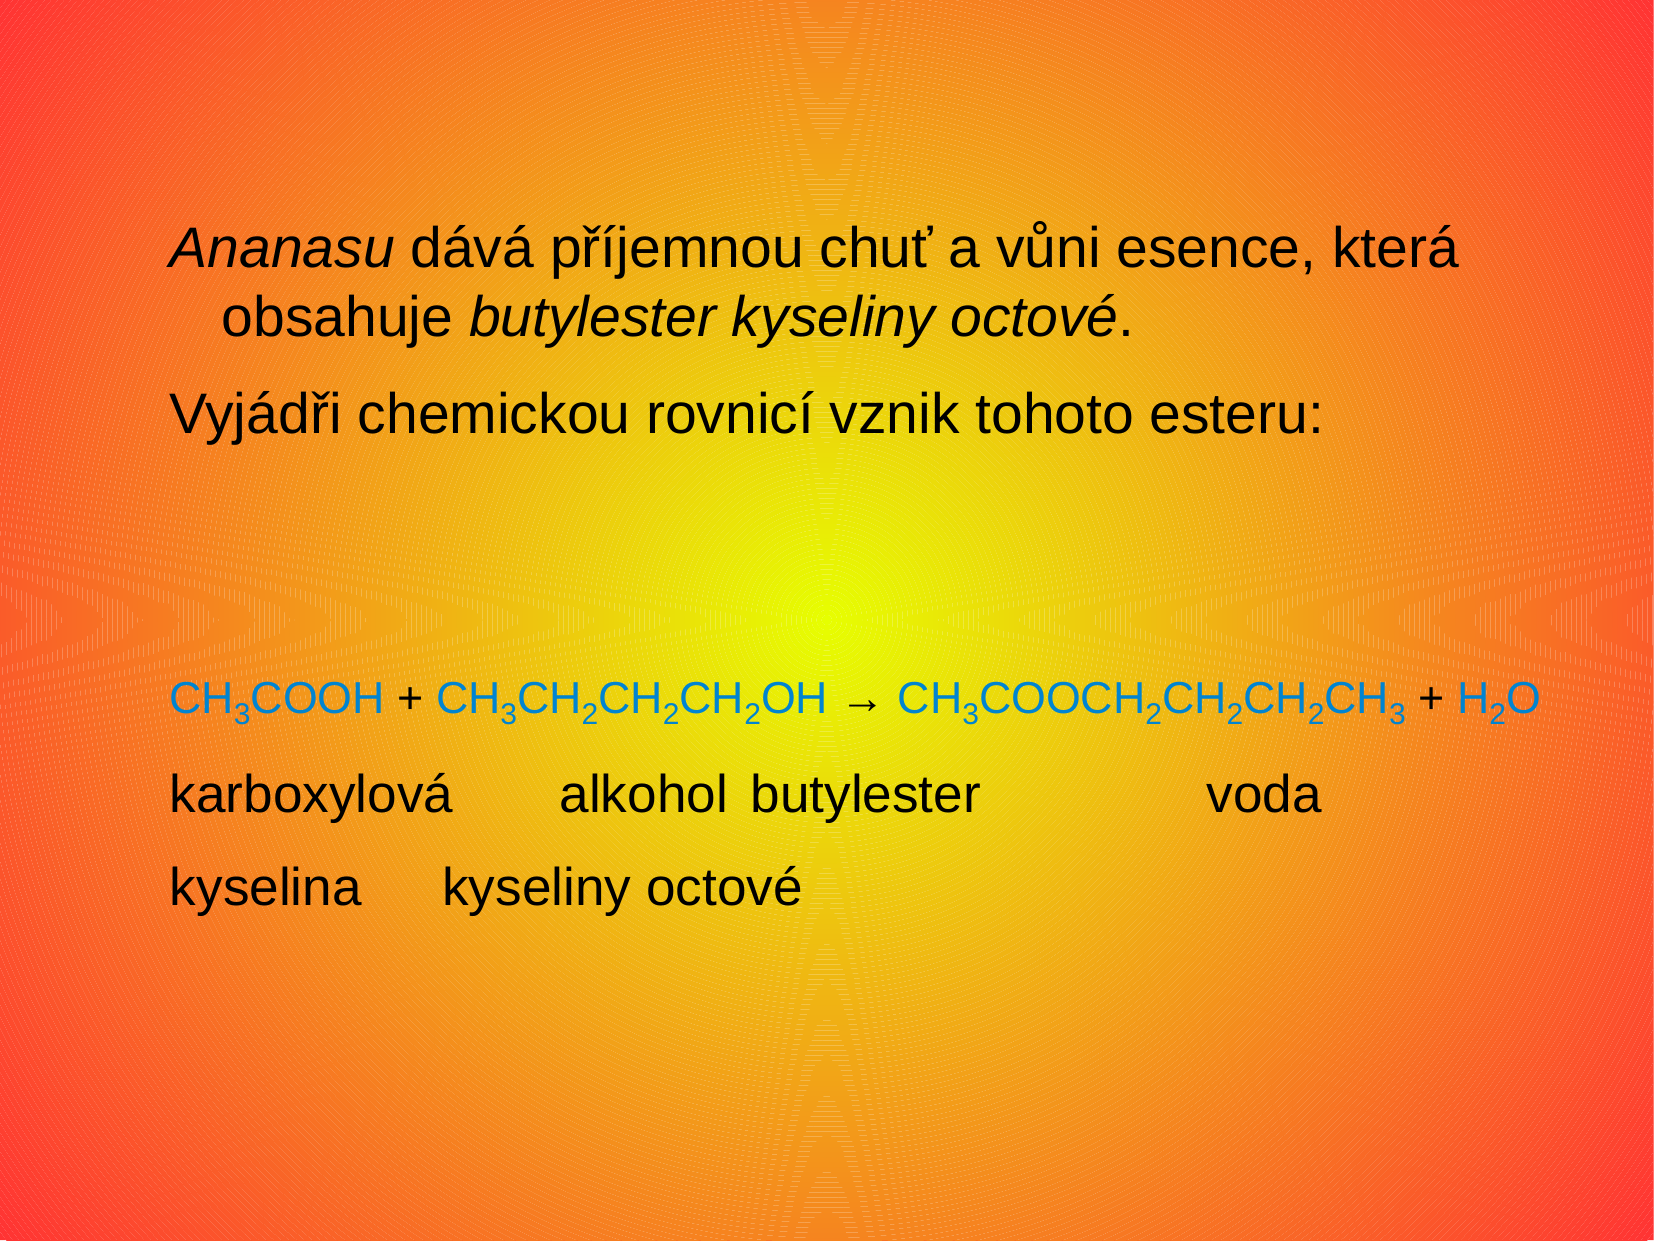

# Ananasu dává příjemnou chuť a vůni esence, která obsahuje butylester kyseliny octové.
Vyjádři chemickou rovnicí vznik tohoto esteru:
CH3COOH + CH3CH2CH2CH2OH → CH3COOCH2CH2CH2CH3 + H2O
karboxylová		 alkohol			 butylester		 voda
kyselina							 kyseliny octové